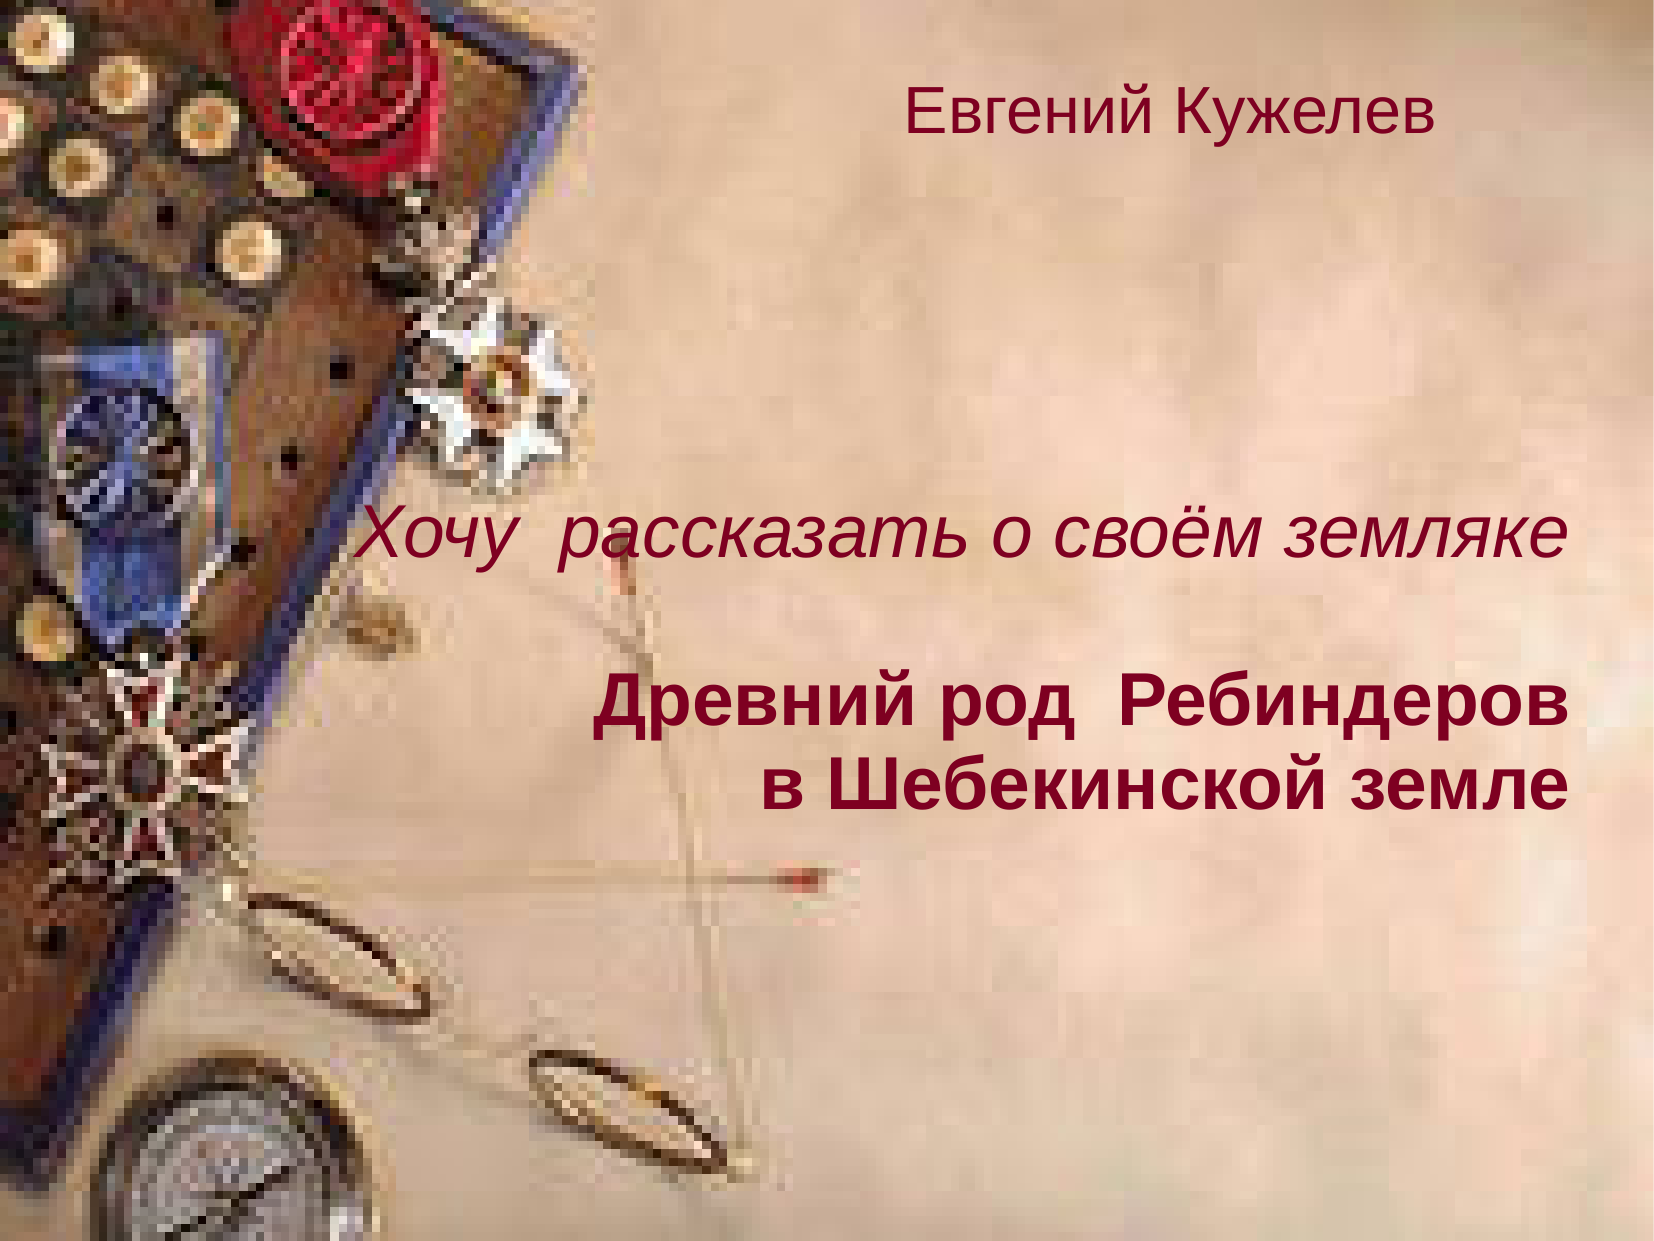

# Евгений Кужелев
 Хочу рассказать о своём земляке
 Древний род Ребиндеров
 в Шебекинской земле